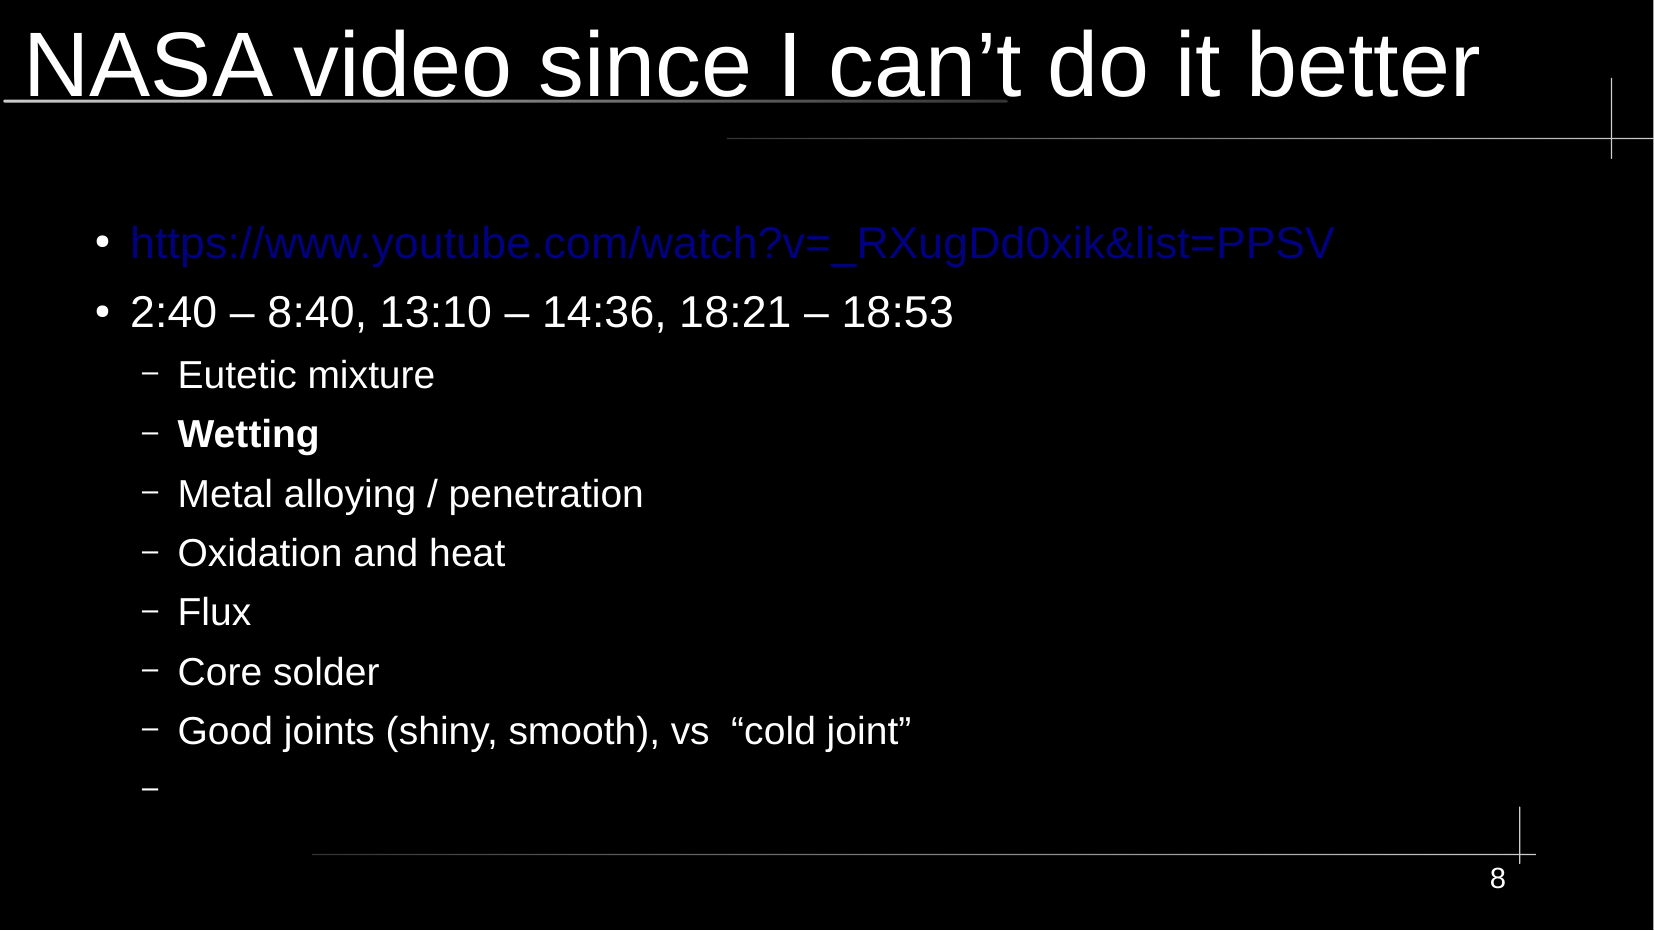

# NASA video since I can’t do it better
https://www.youtube.com/watch?v=_RXugDd0xik&list=PPSV
2:40 – 8:40, 13:10 – 14:36, 18:21 – 18:53
Eutetic mixture
Wetting
Metal alloying / penetration
Oxidation and heat
Flux
Core solder
Good joints (shiny, smooth), vs “cold joint”
8